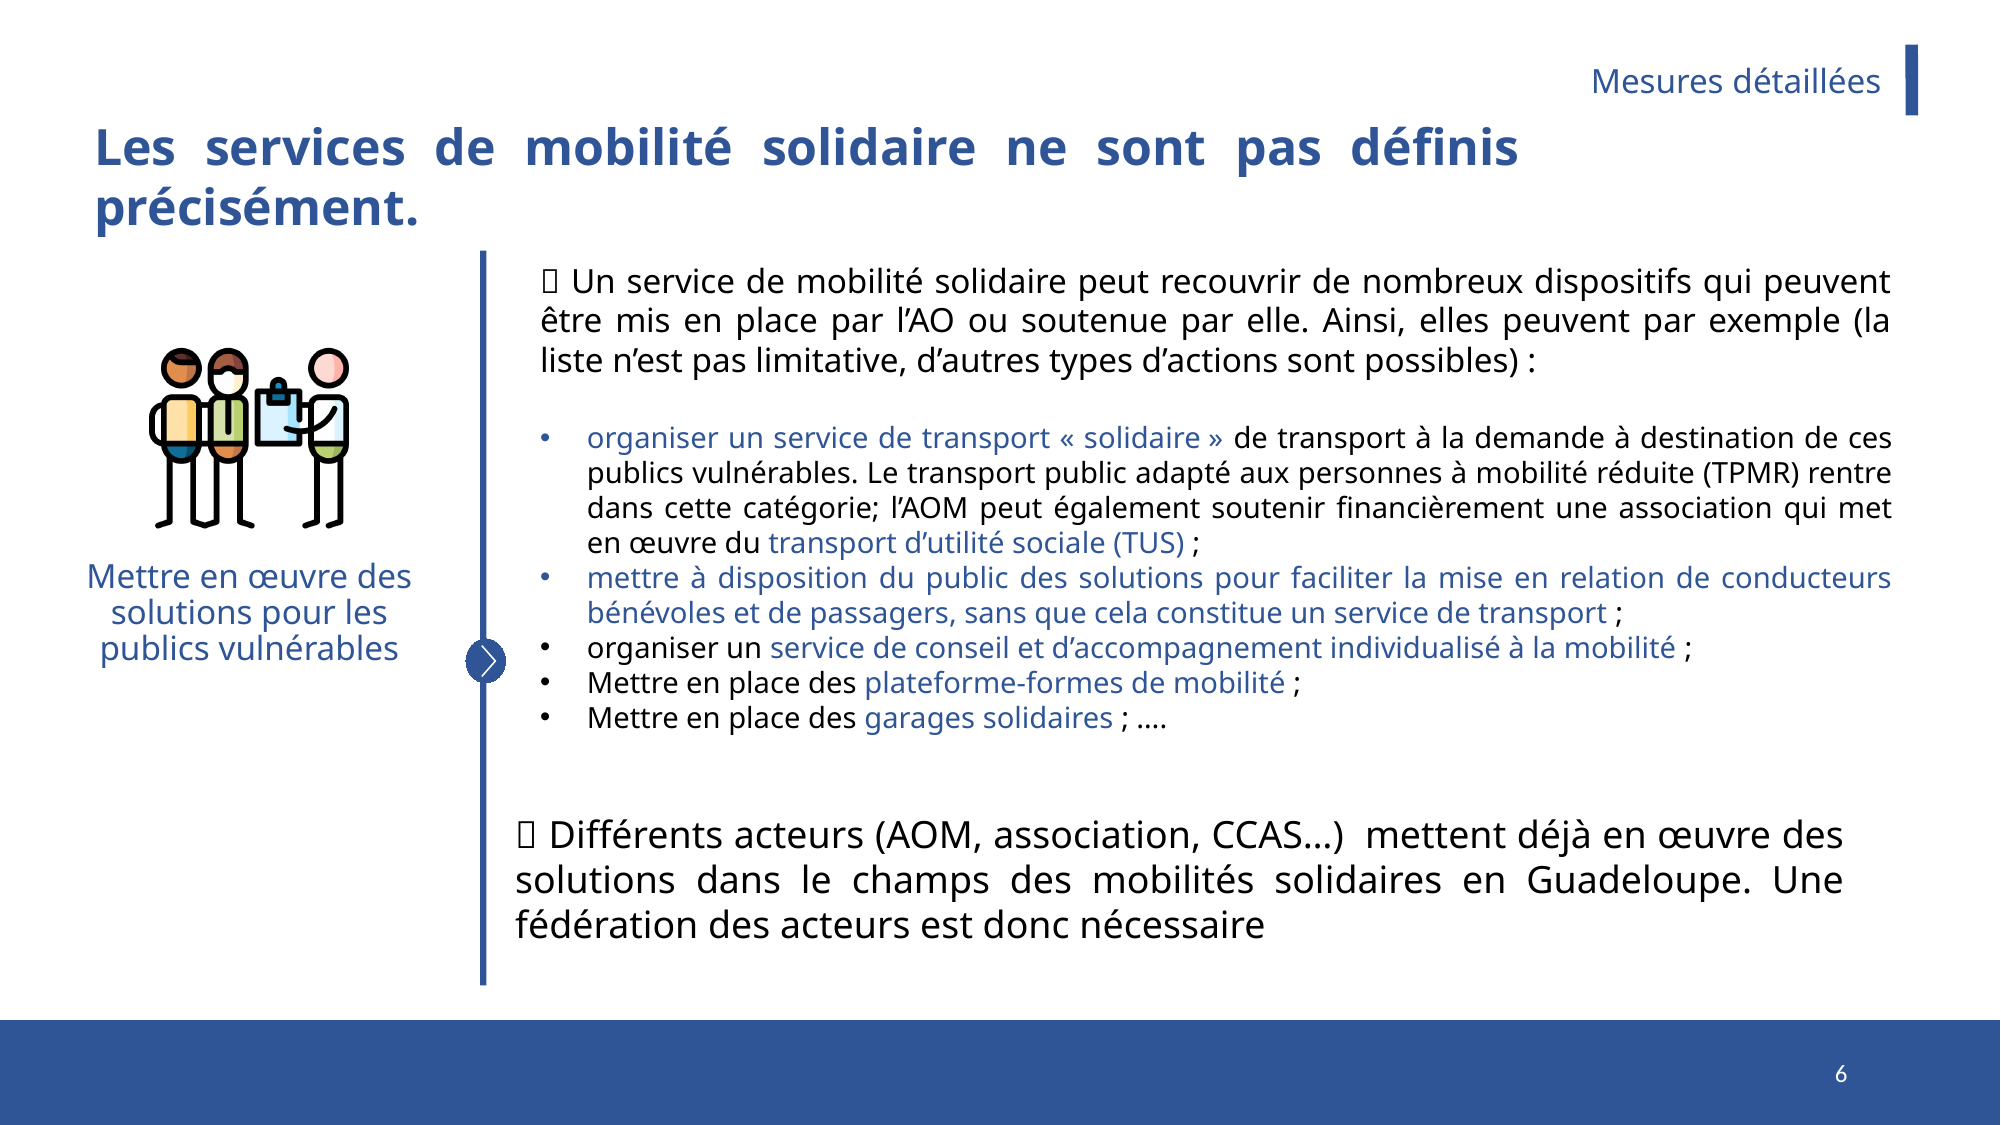

Mesures détaillées
Les services de mobilité solidaire ne sont pas définis précisément.
 Un service de mobilité solidaire peut recouvrir de nombreux dispositifs qui peuvent être mis en place par l’AO ou soutenue par elle. Ainsi, elles peuvent par exemple (la liste n’est pas limitative, d’autres types d’actions sont possibles) :
organiser un service de transport « solidaire » de transport à la demande à destination de ces publics vulnérables. Le transport public adapté aux personnes à mobilité réduite (TPMR) rentre dans cette catégorie; l’AOM peut également soutenir financièrement une association qui met en œuvre du transport d’utilité sociale (TUS) ;
mettre à disposition du public des solutions pour faciliter la mise en relation de conducteurs bénévoles et de passagers, sans que cela constitue un service de transport ;
organiser un service de conseil et d’accompagnement individualisé à la mobilité ;
Mettre en place des plateforme-formes de mobilité ;
Mettre en place des garages solidaires ; ….
Mettre en œuvre des solutions pour les publics vulnérables
 Différents acteurs (AOM, association, CCAS…) mettent déjà en œuvre des solutions dans le champs des mobilités solidaires en Guadeloupe. Une fédération des acteurs est donc nécessaire